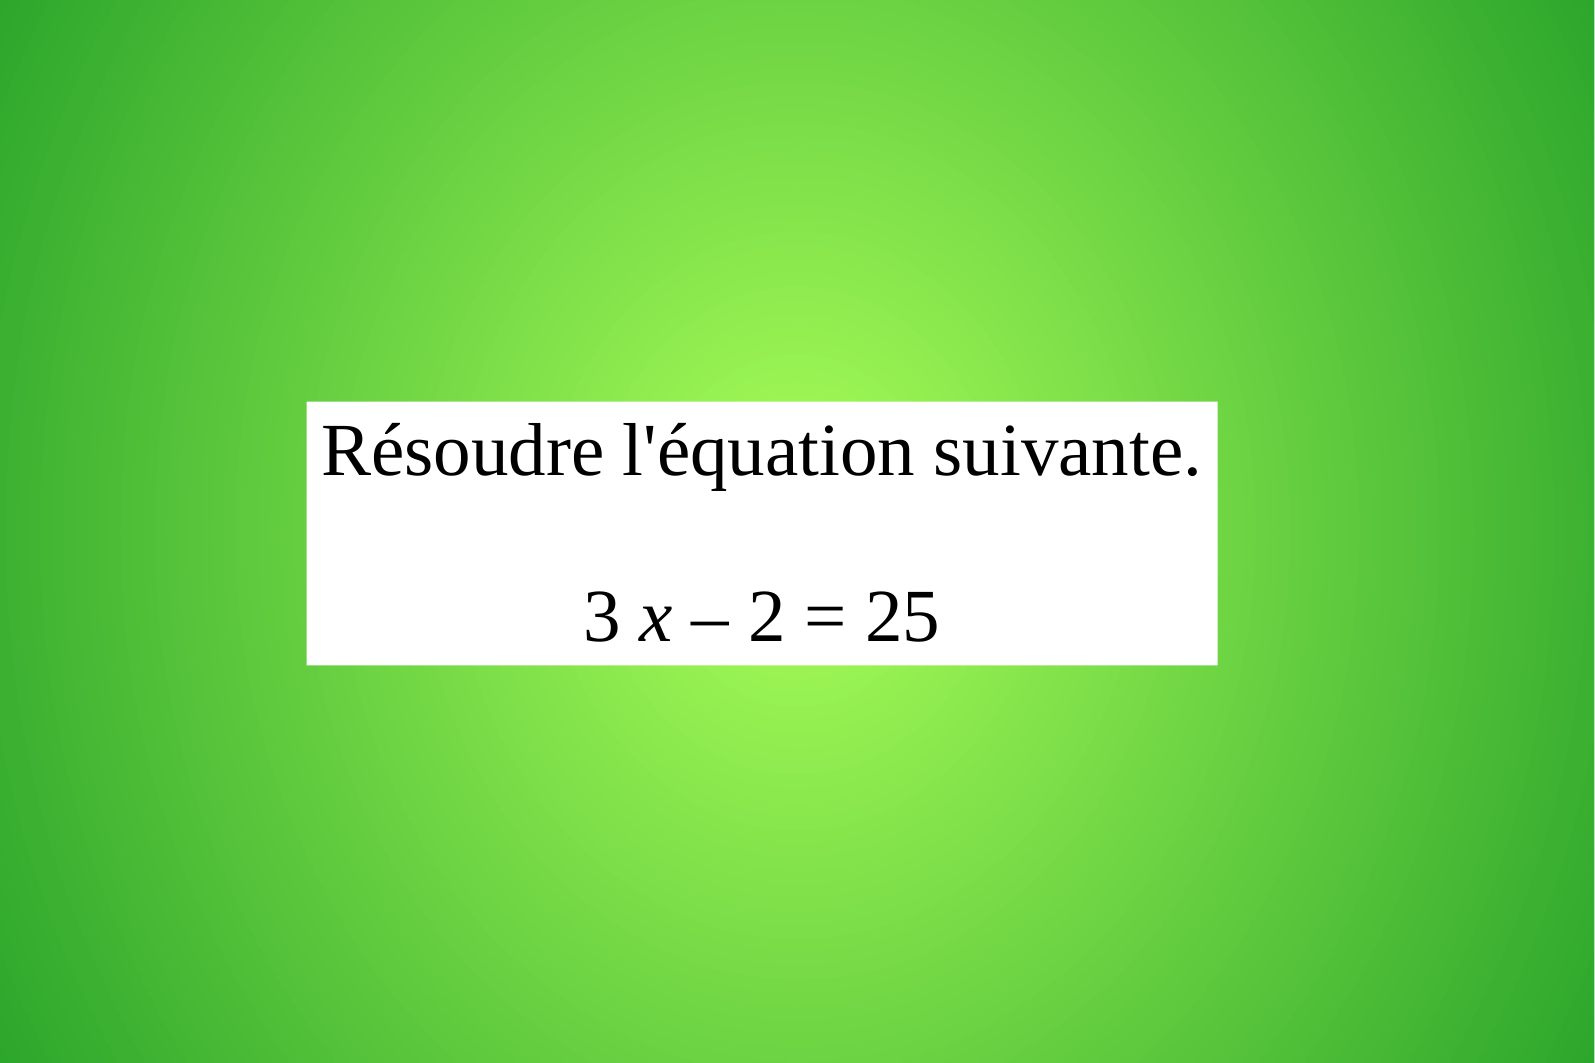

Résoudre l'équation suivante.
3 x – 2 = 25